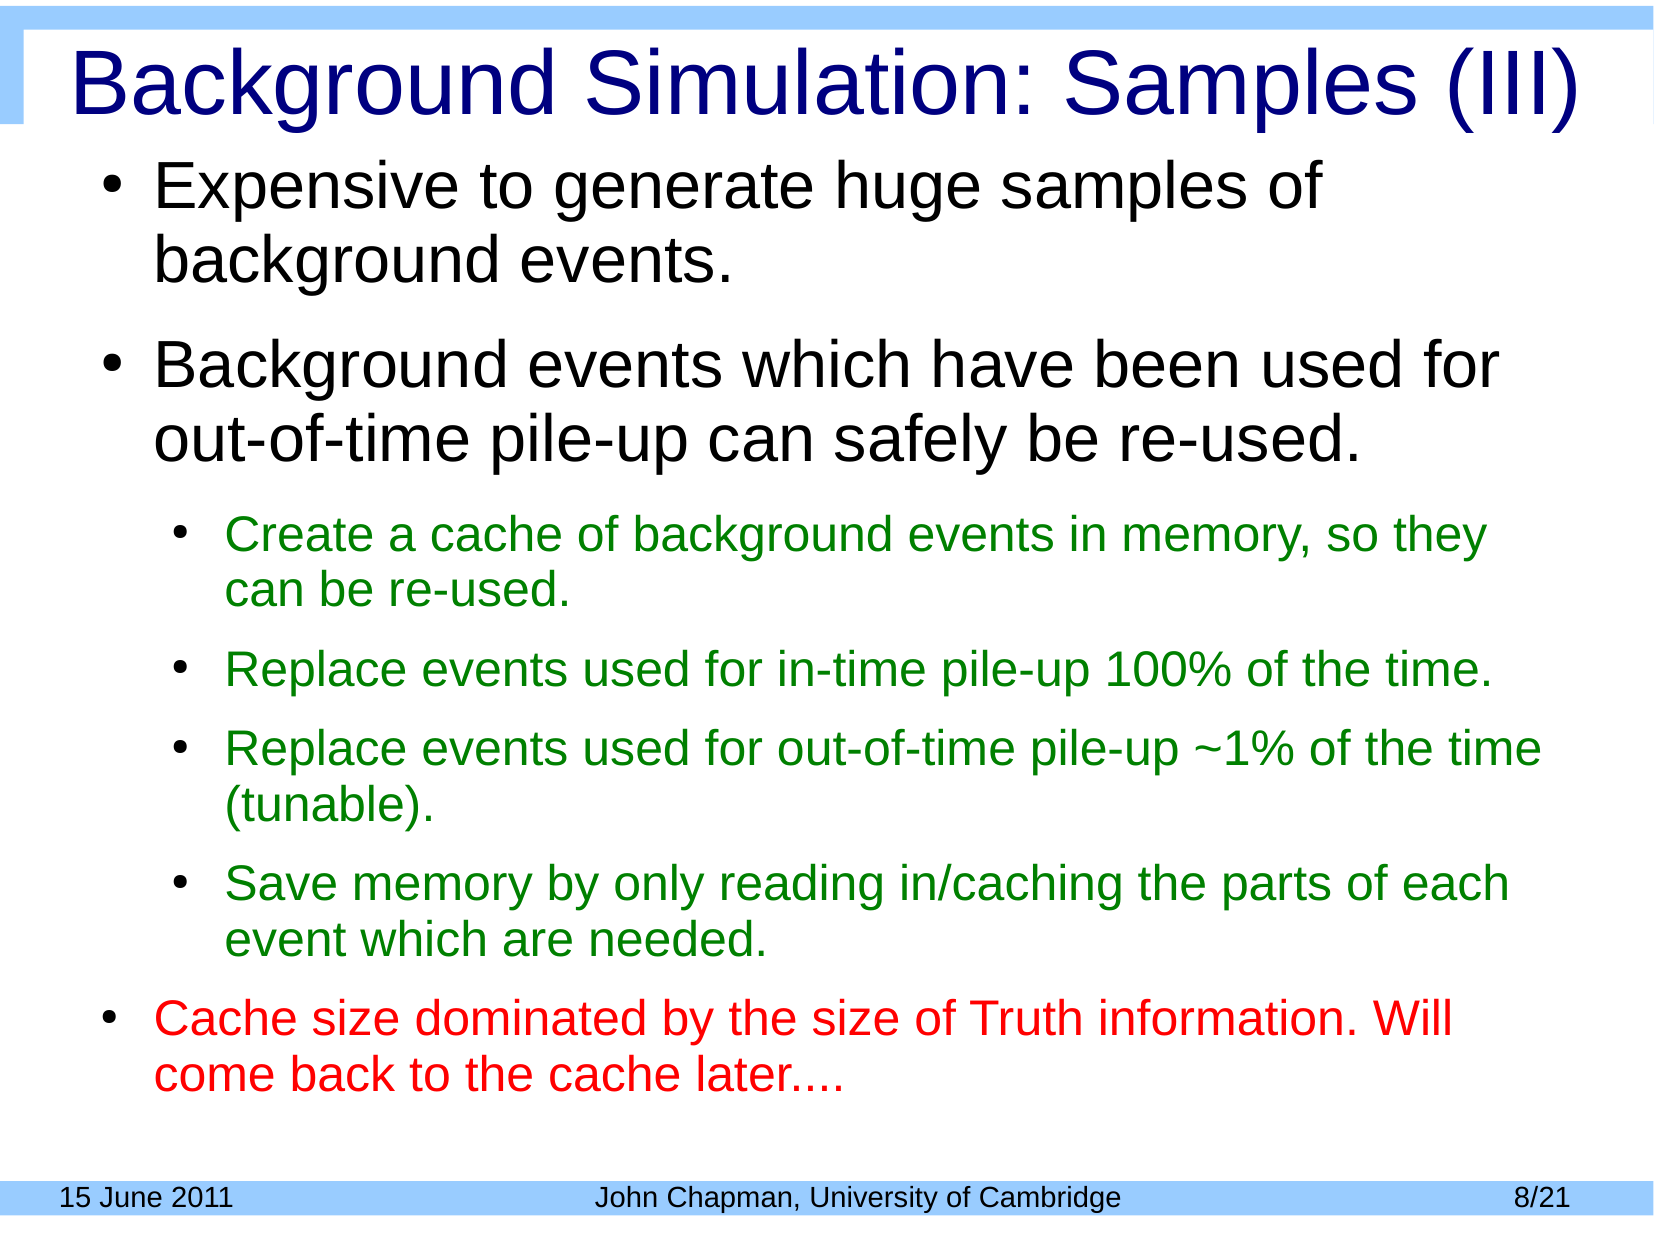

# Background Simulation: Samples (III)
Expensive to generate huge samples of background events.
Background events which have been used for out-of-time pile-up can safely be re-used.
Create a cache of background events in memory, so they can be re-used.
Replace events used for in-time pile-up 100% of the time.
Replace events used for out-of-time pile-up ~1% of the time (tunable).
Save memory by only reading in/caching the parts of each event which are needed.
Cache size dominated by the size of Truth information. Will come back to the cache later....
8